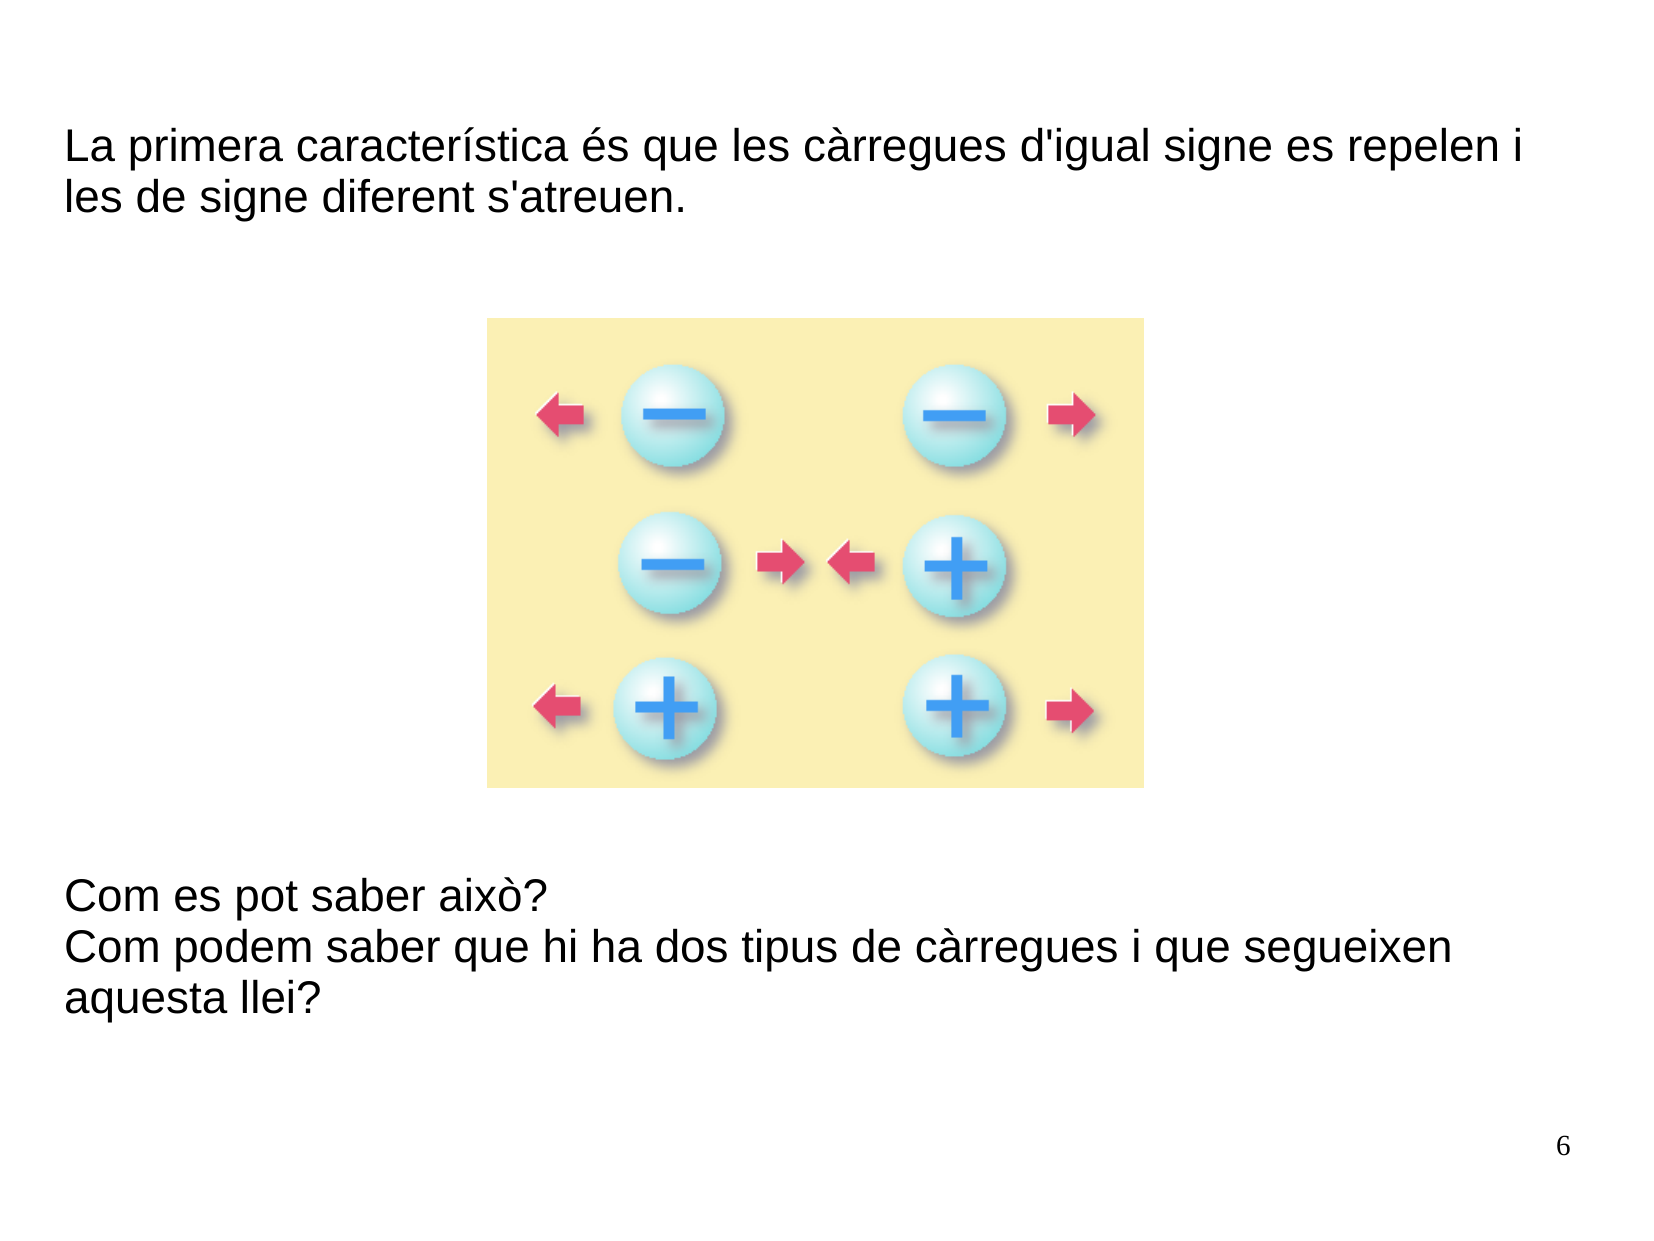

La primera característica és que les càrregues d'igual signe es repelen i les de signe diferent s'atreuen.
Com es pot saber això?
Com podem saber que hi ha dos tipus de càrregues i que segueixen aquesta llei?
6